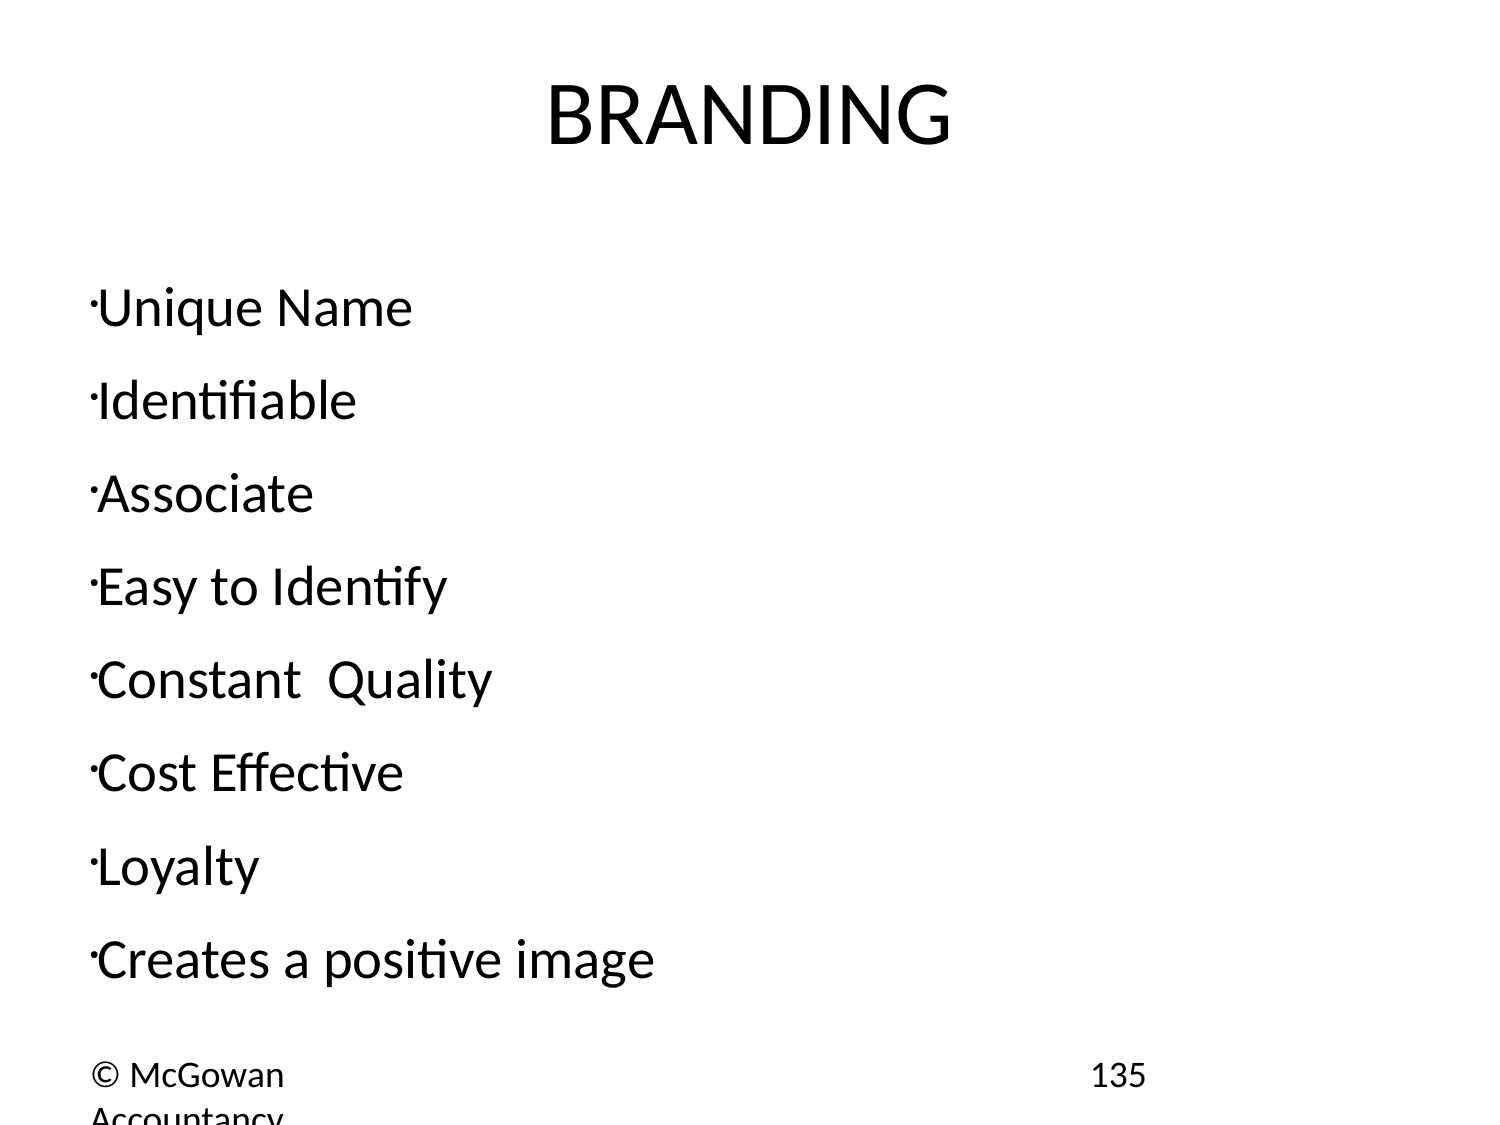

# BRANDING
Unique Name
Identifiable
Associate
Easy to Identify
Constant Quality
Cost Effective
Loyalty
Creates a positive image
© McGowan Accountancy Services
135